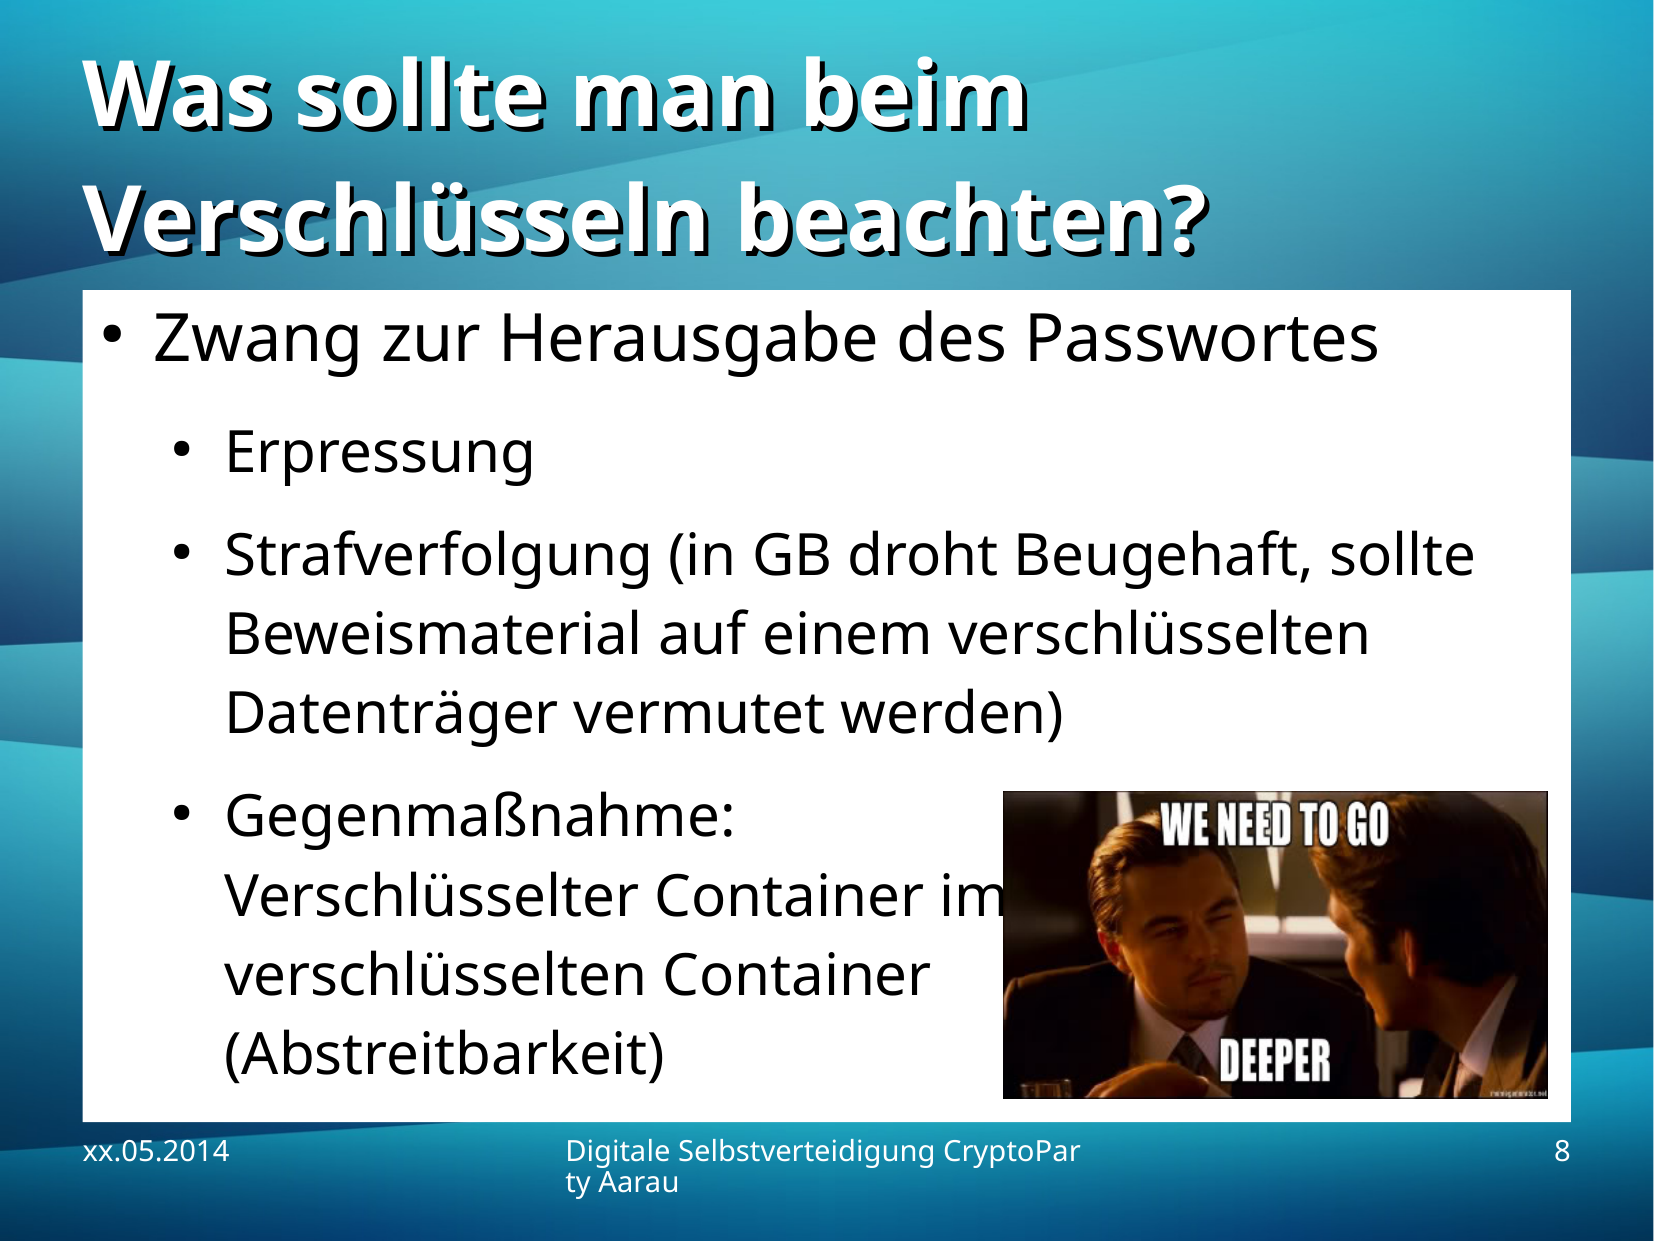

# Was sollte man beim Verschlüsseln beachten?
Zwang zur Herausgabe des Passwortes
Erpressung
Strafverfolgung (in GB droht Beugehaft, sollte Beweismaterial auf einem verschlüsselten Datenträger vermutet werden)
Gegenmaßnahme:
Verschlüsselter Container im
verschlüsselten Container
(Abstreitbarkeit)
xx.05.2014
Digitale Selbstverteidigung CryptoParty Aarau
8